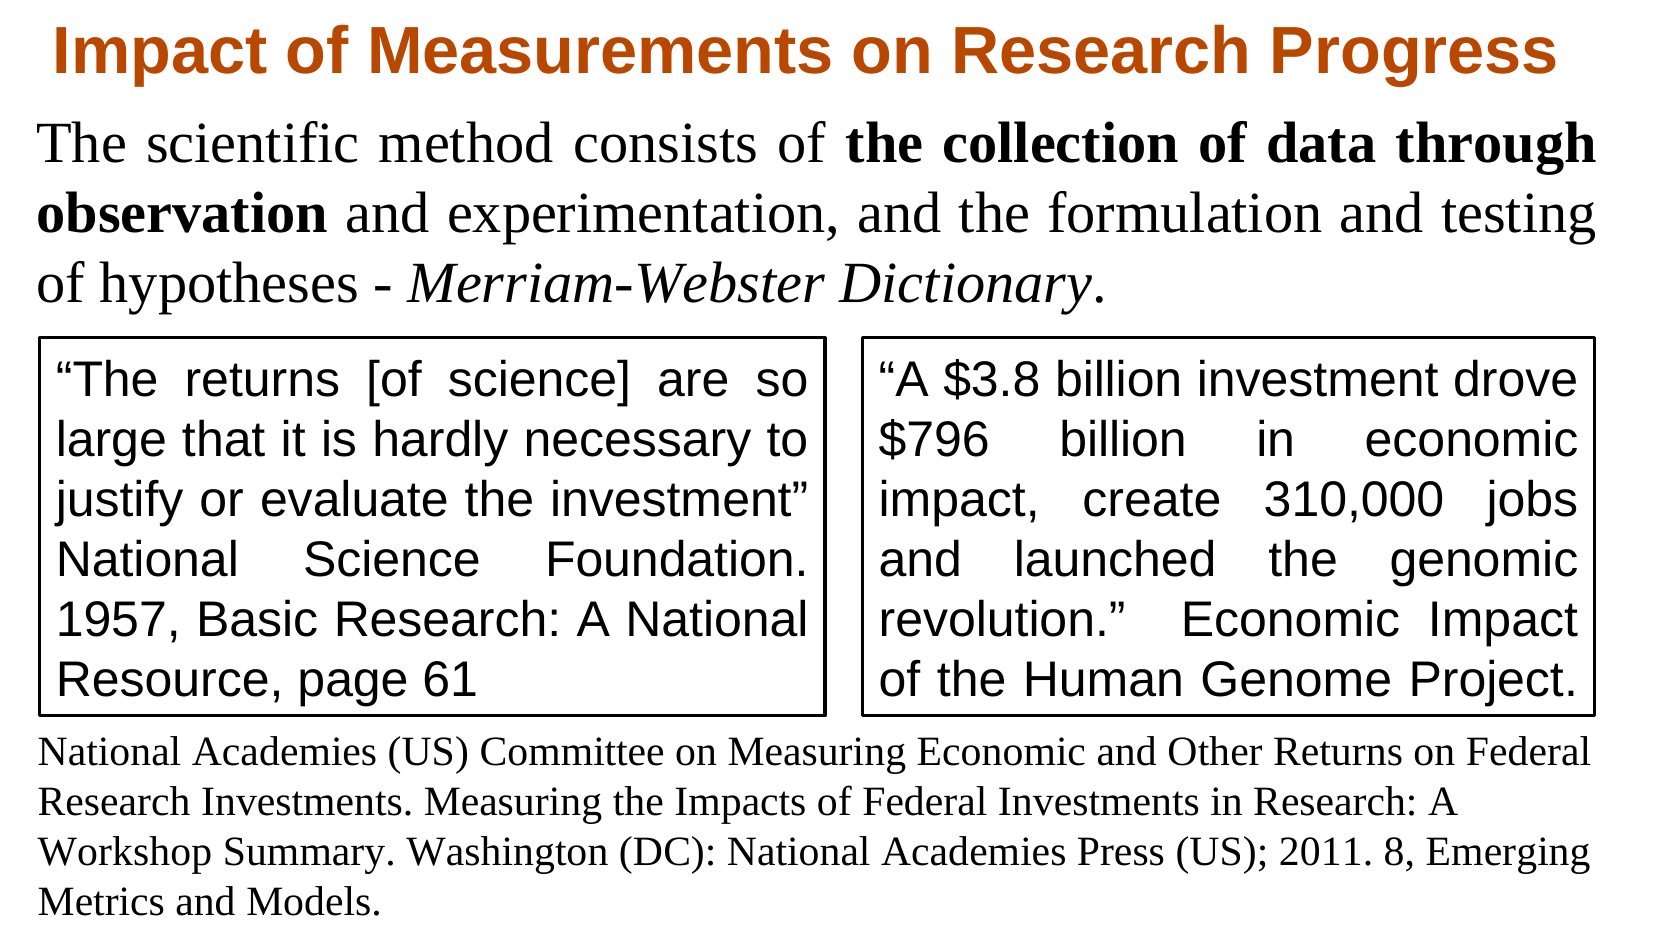

# Impact of Measurements on Research Progress
The scientific method consists of the collection of data through observation and experimentation, and the formulation and testing of hypotheses - Merriam-Webster Dictionary.
“The returns [of science] are so large that it is hardly necessary to justify or evaluate the investment”
National Science Foundation. 1957, Basic Research: A National Resource, page 61
“A $3.8 billion investment drove $796 billion in economic impact, create 310,000 jobs and launched the genomic revolution.” Economic Impact of the Human Genome Project.
National Academies (US) Committee on Measuring Economic and Other Returns on Federal Research Investments. Measuring the Impacts of Federal Investments in Research: A Workshop Summary. Washington (DC): National Academies Press (US); 2011. 8, Emerging Metrics and Models.